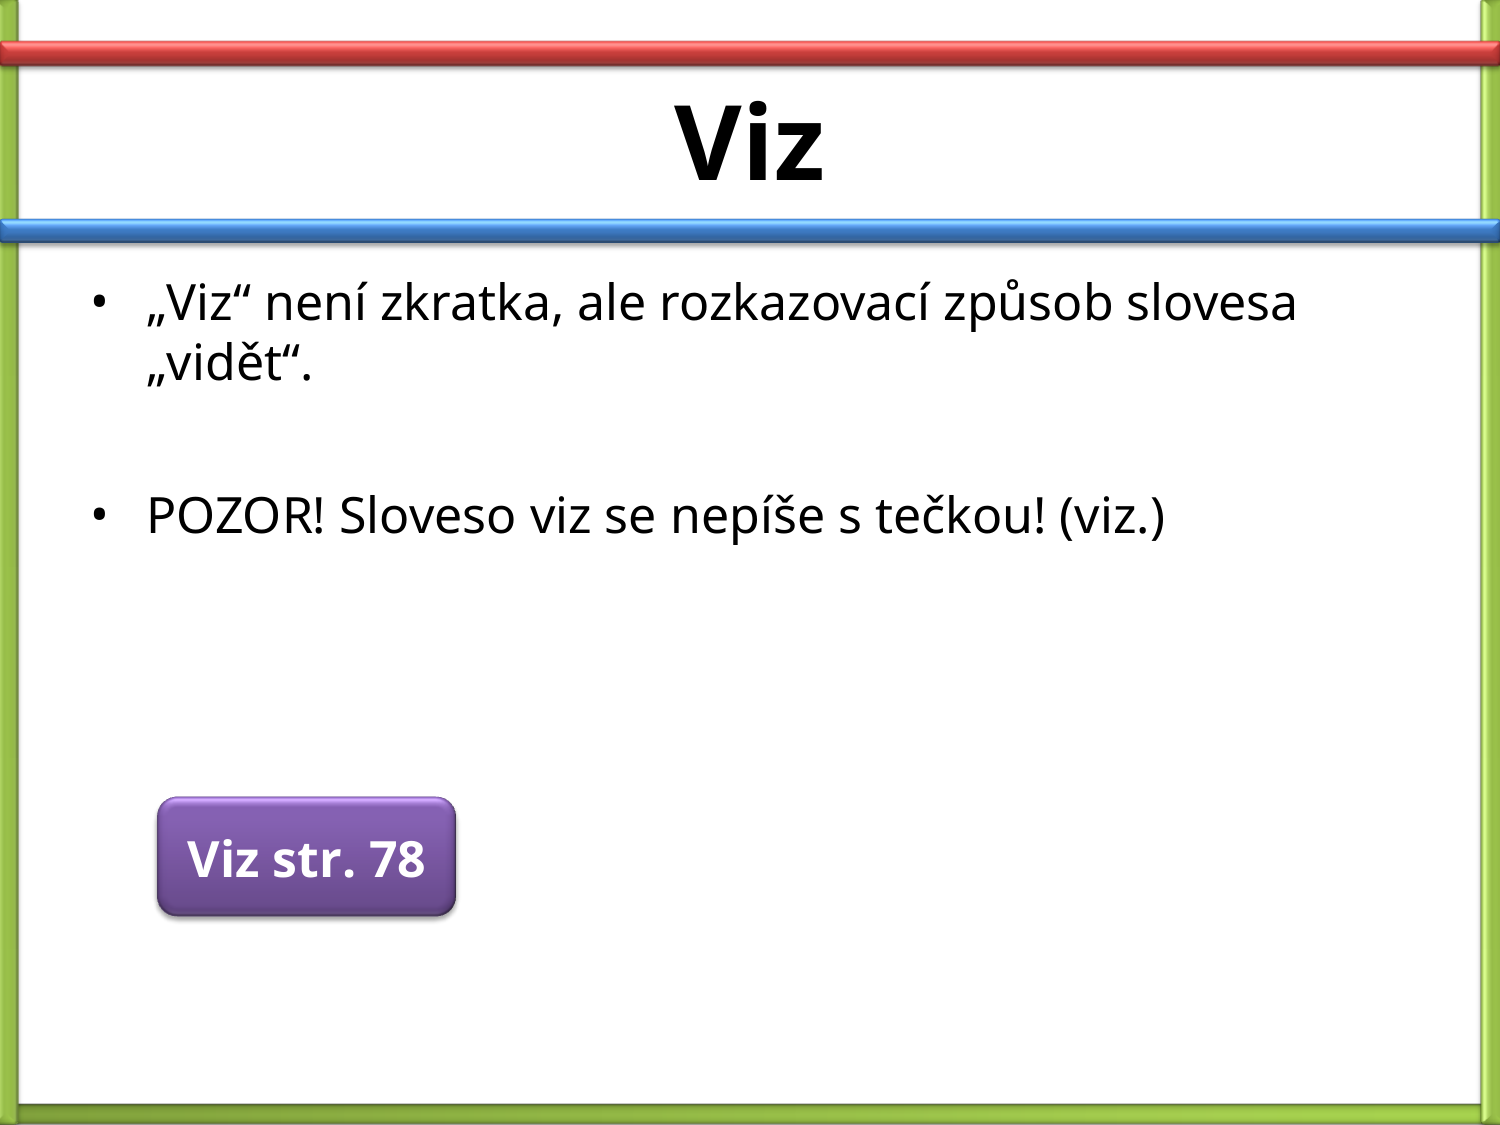

# Viz
„Viz“ není zkratka, ale rozkazovací způsob slovesa „vidět“.
POZOR! Sloveso viz se nepíše s tečkou! (viz.)
Viz str. 78